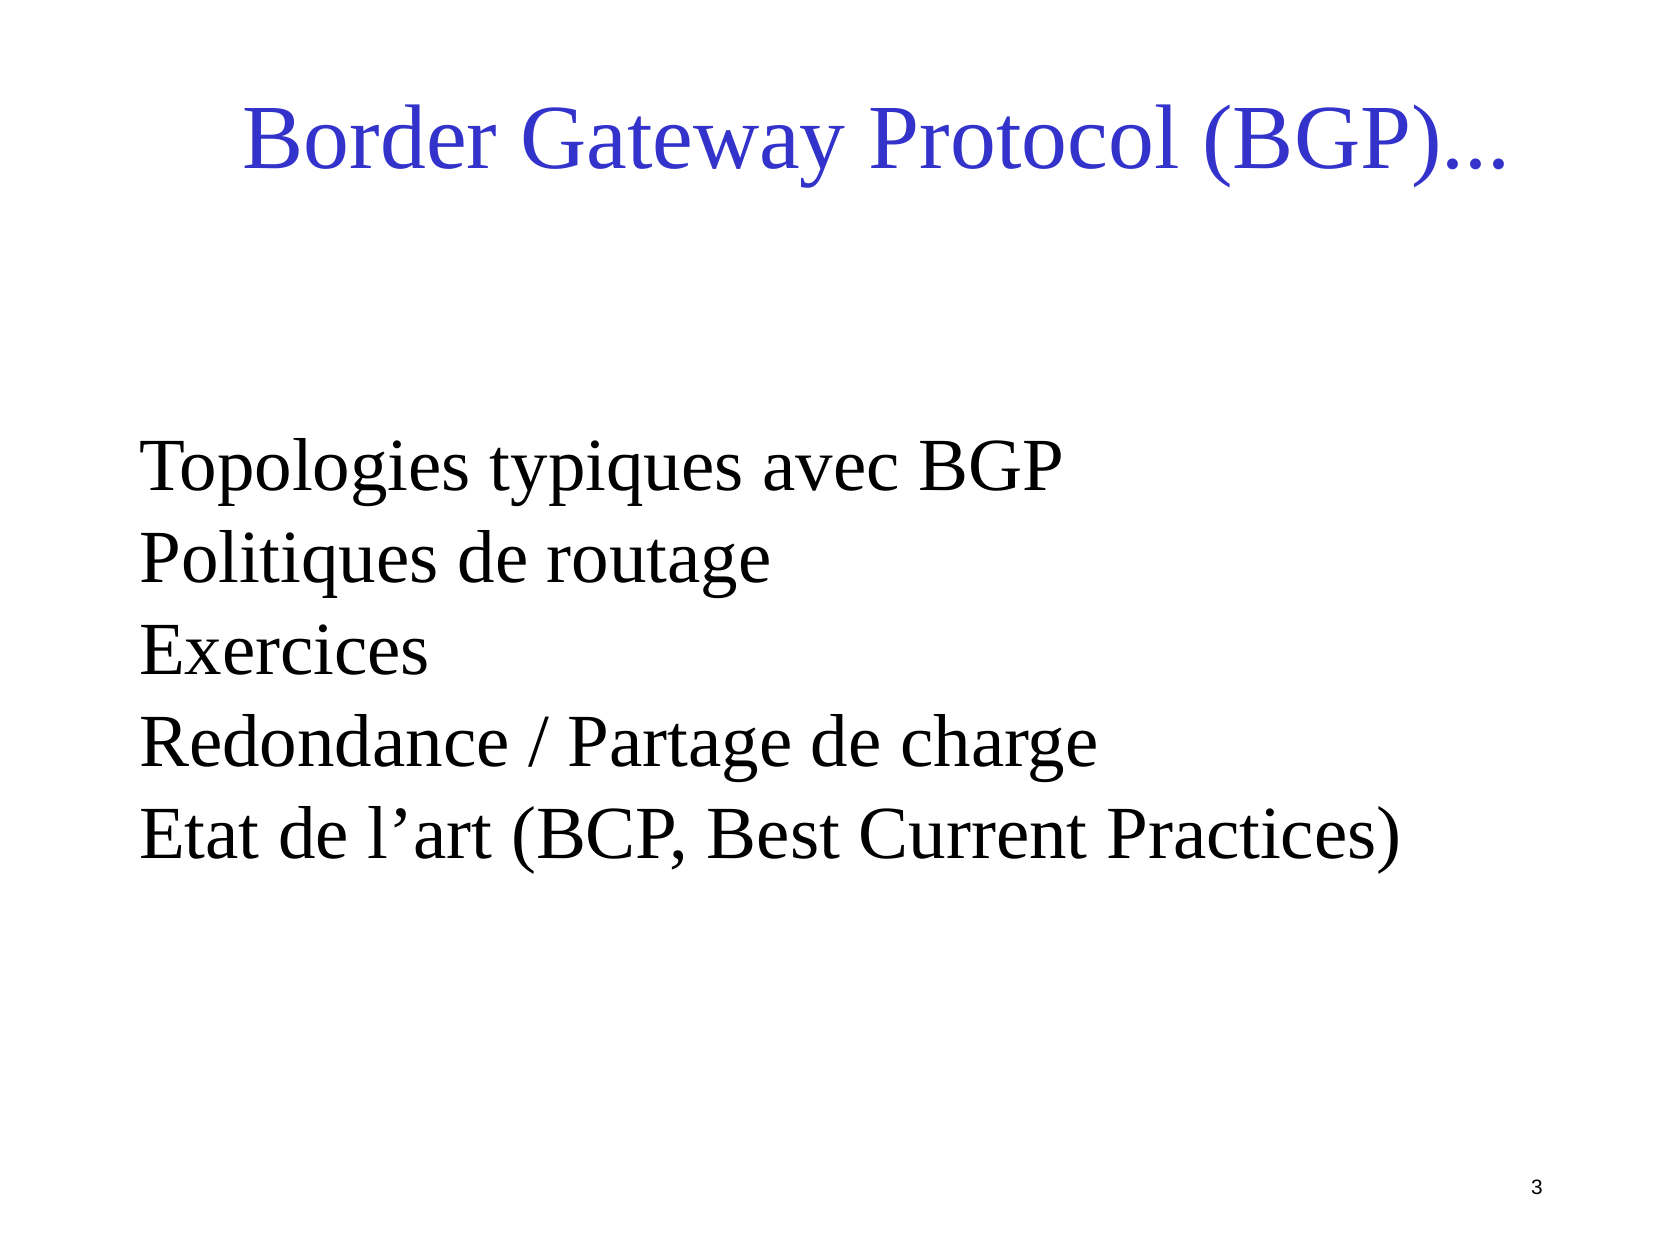

# Border Gateway Protocol (BGP)...
Topologies typiques avec BGP
Politiques de routage
Exercices
Redondance / Partage de charge
Etat de l’art (BCP, Best Current Practices)‏